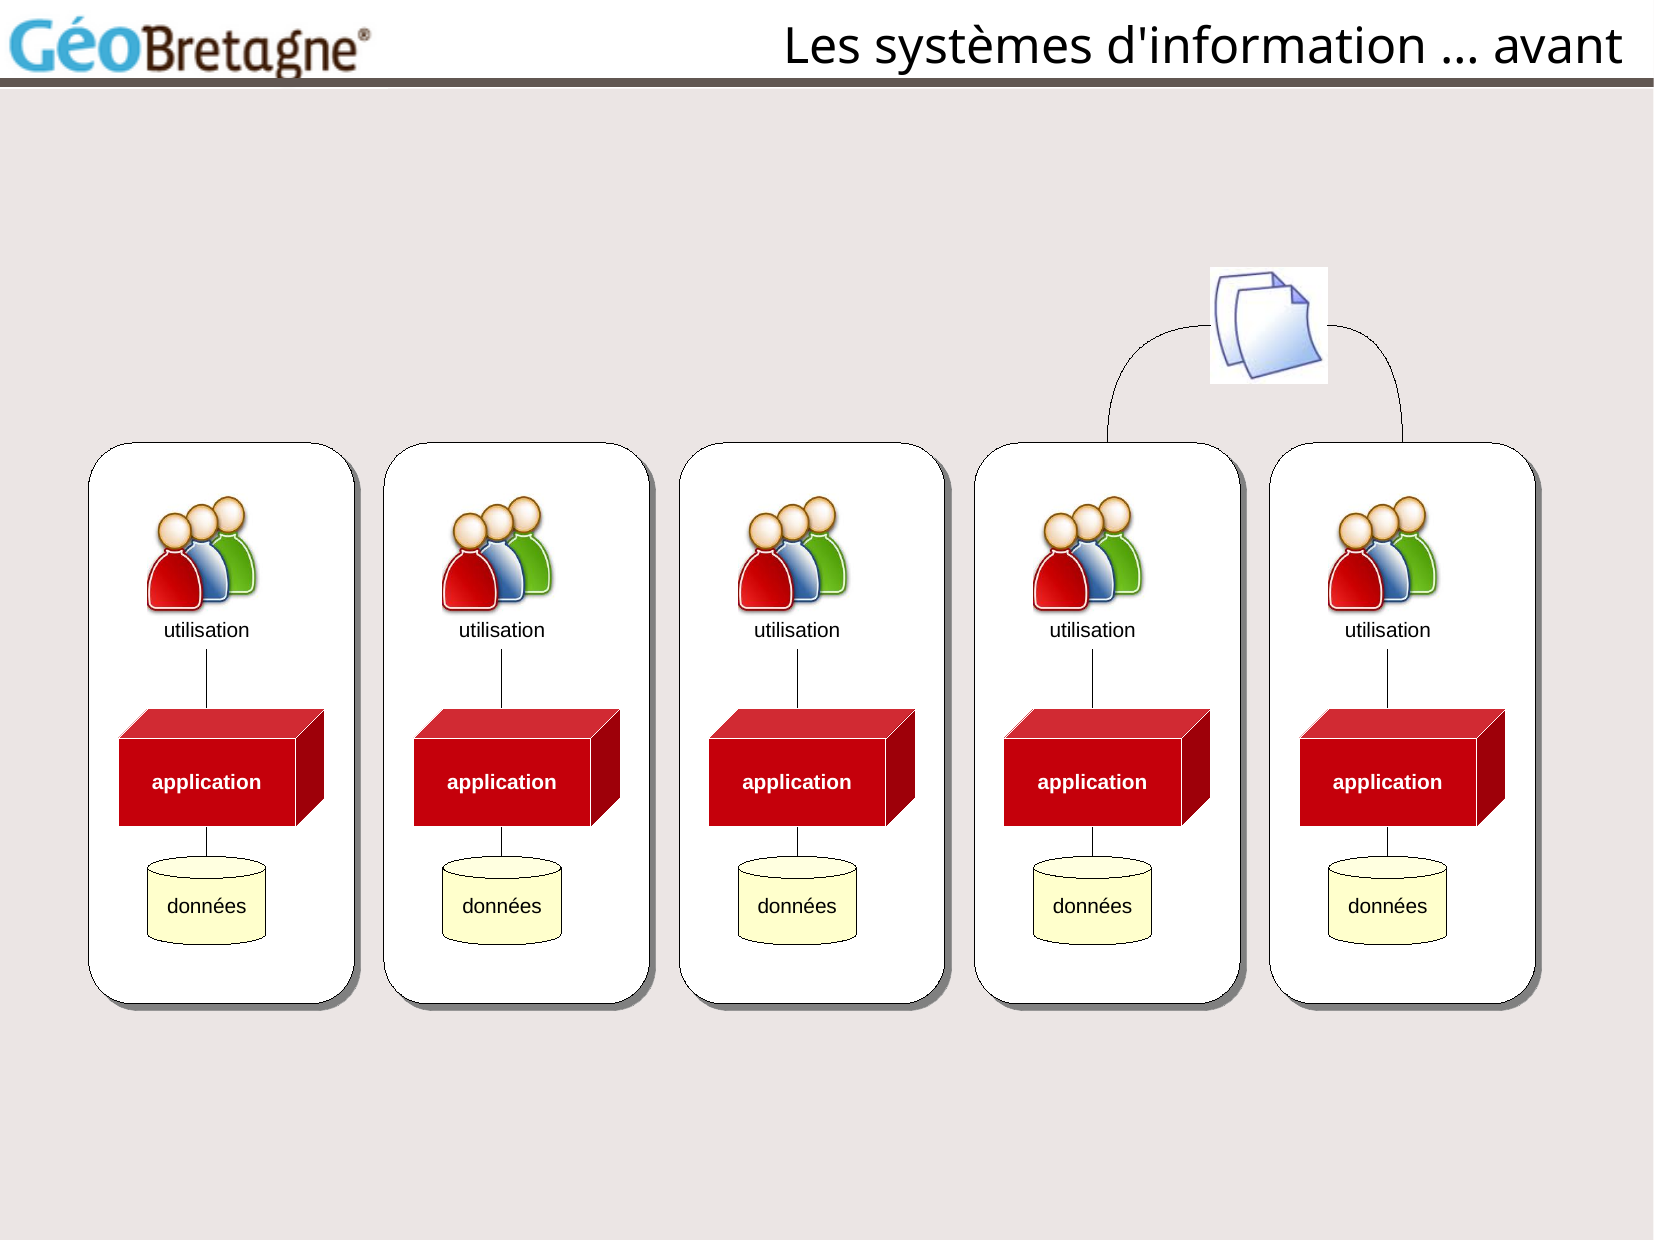

# Les systèmes d'information … avant
utilisation
application
données
utilisation
application
données
utilisation
application
données
utilisation
application
données
utilisation
application
données